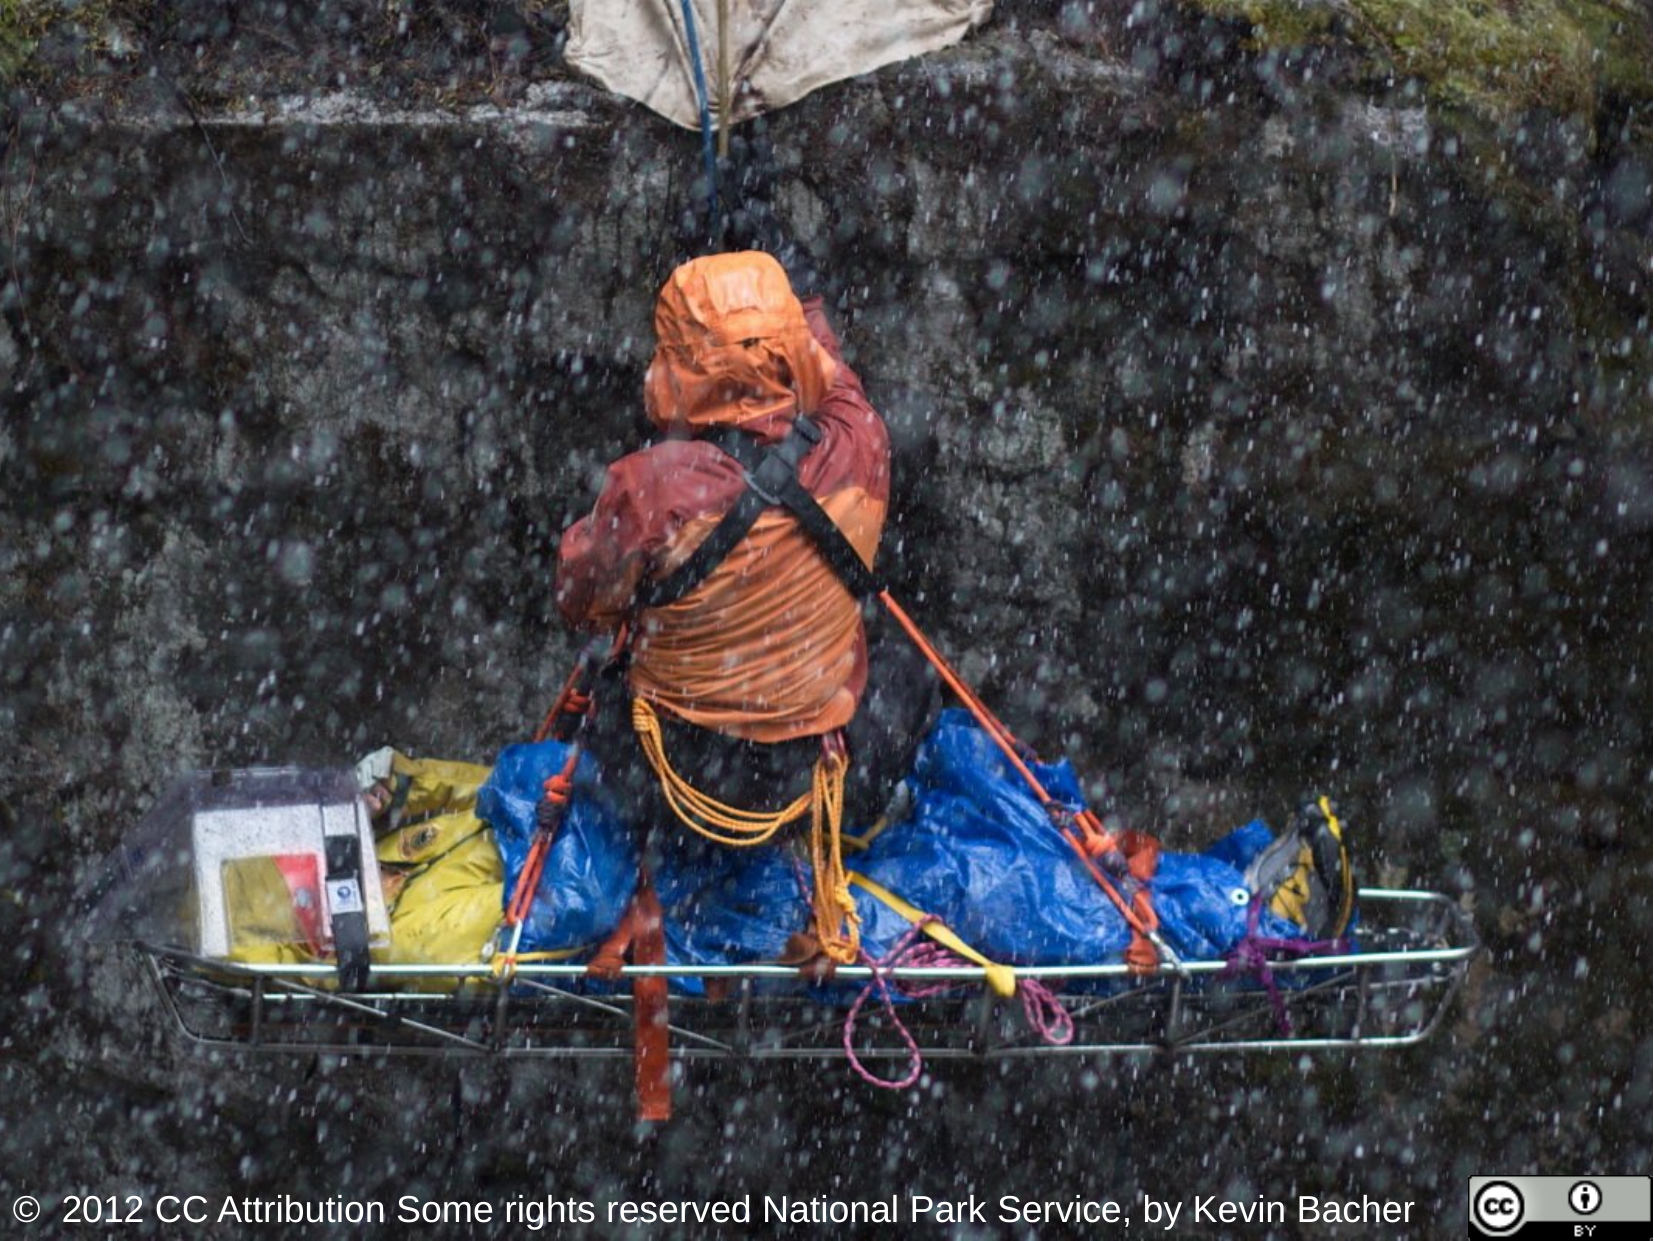

© 2012 CC Attribution Some rights reserved National Park Service, by Kevin Bacher